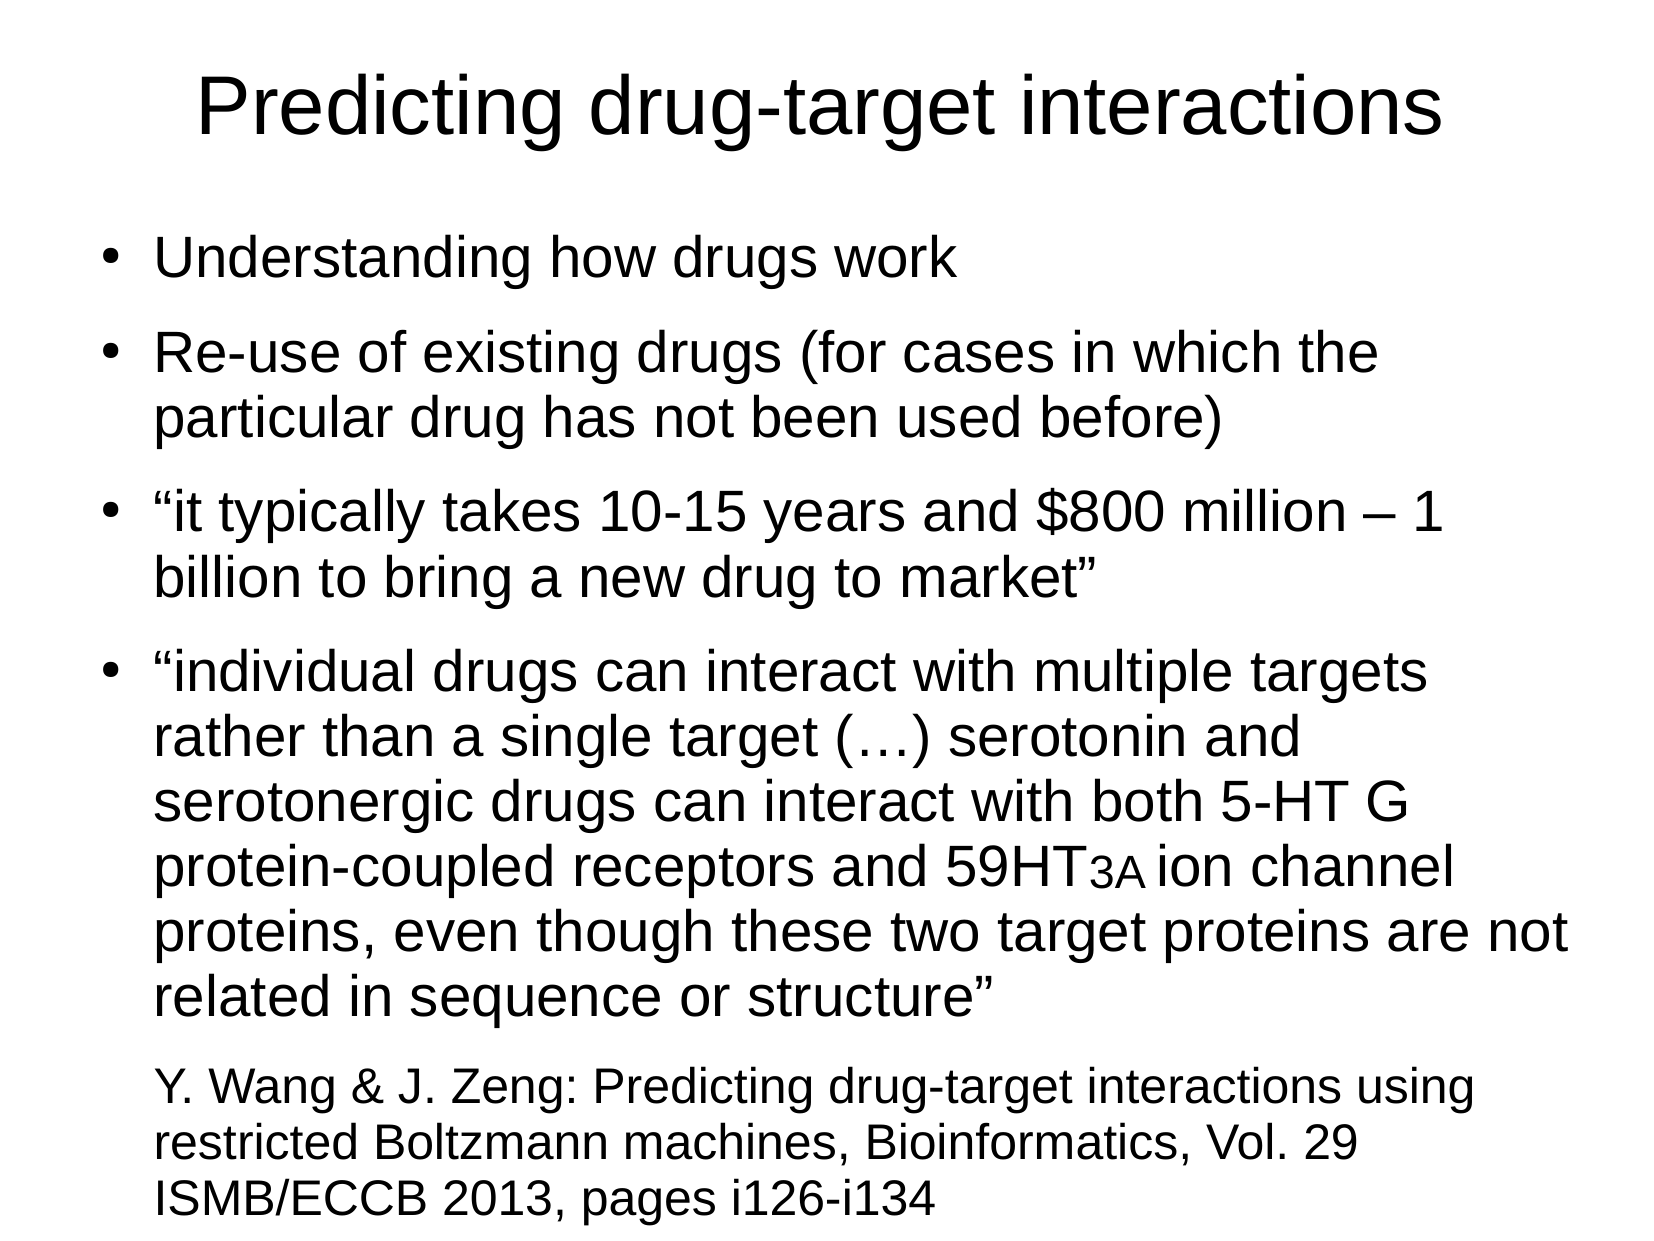

# Predicting drug-target interactions
Understanding how drugs work
Re-use of existing drugs (for cases in which the particular drug has not been used before)
“it typically takes 10-15 years and $800 million – 1 billion to bring a new drug to market”
“individual drugs can interact with multiple targets rather than a single target (…) serotonin and serotonergic drugs can interact with both 5-HT G protein-coupled receptors and 59HT3A ion channel proteins, even though these two target proteins are not related in sequence or structure”
Y. Wang & J. Zeng: Predicting drug-target interactions using restricted Boltzmann machines, Bioinformatics, Vol. 29 ISMB/ECCB 2013, pages i126-i134